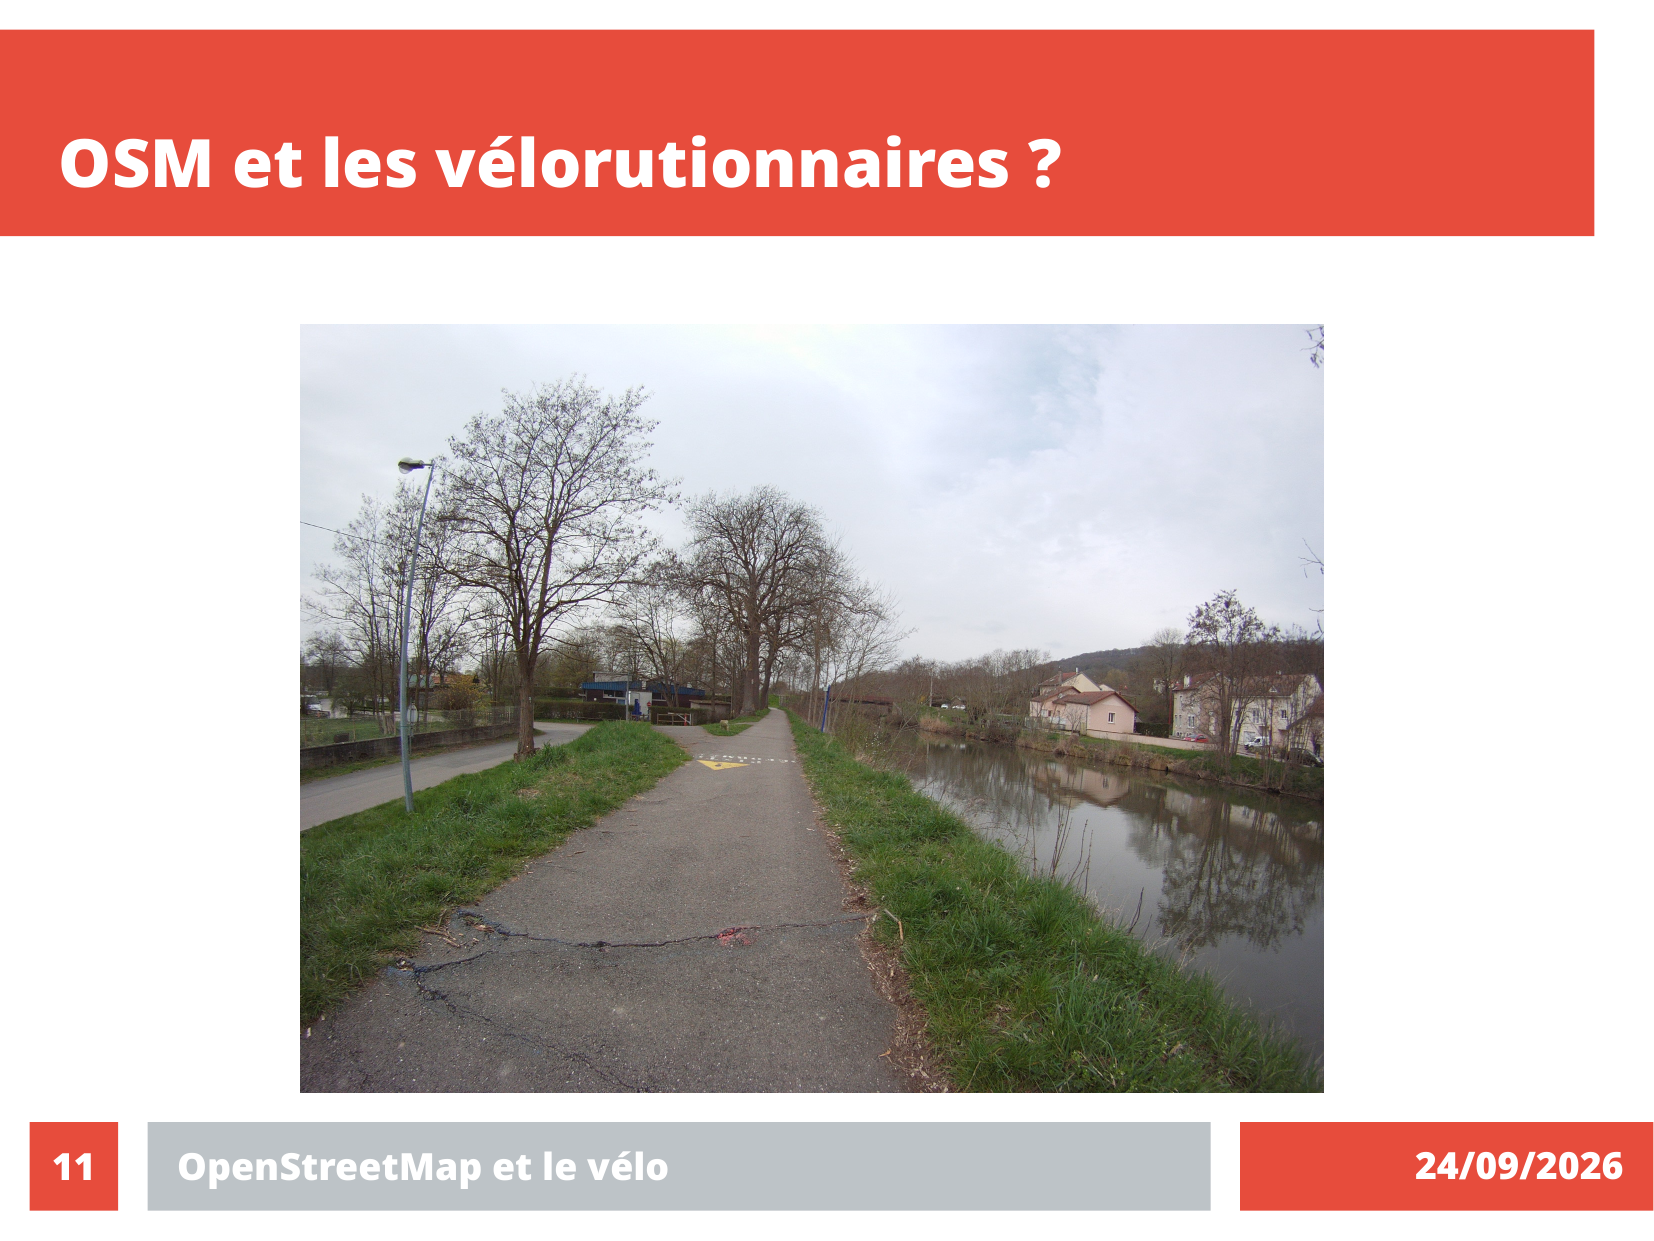

# OSM et les vélorutionnaires ?
11
OpenStreetMap et le vélo